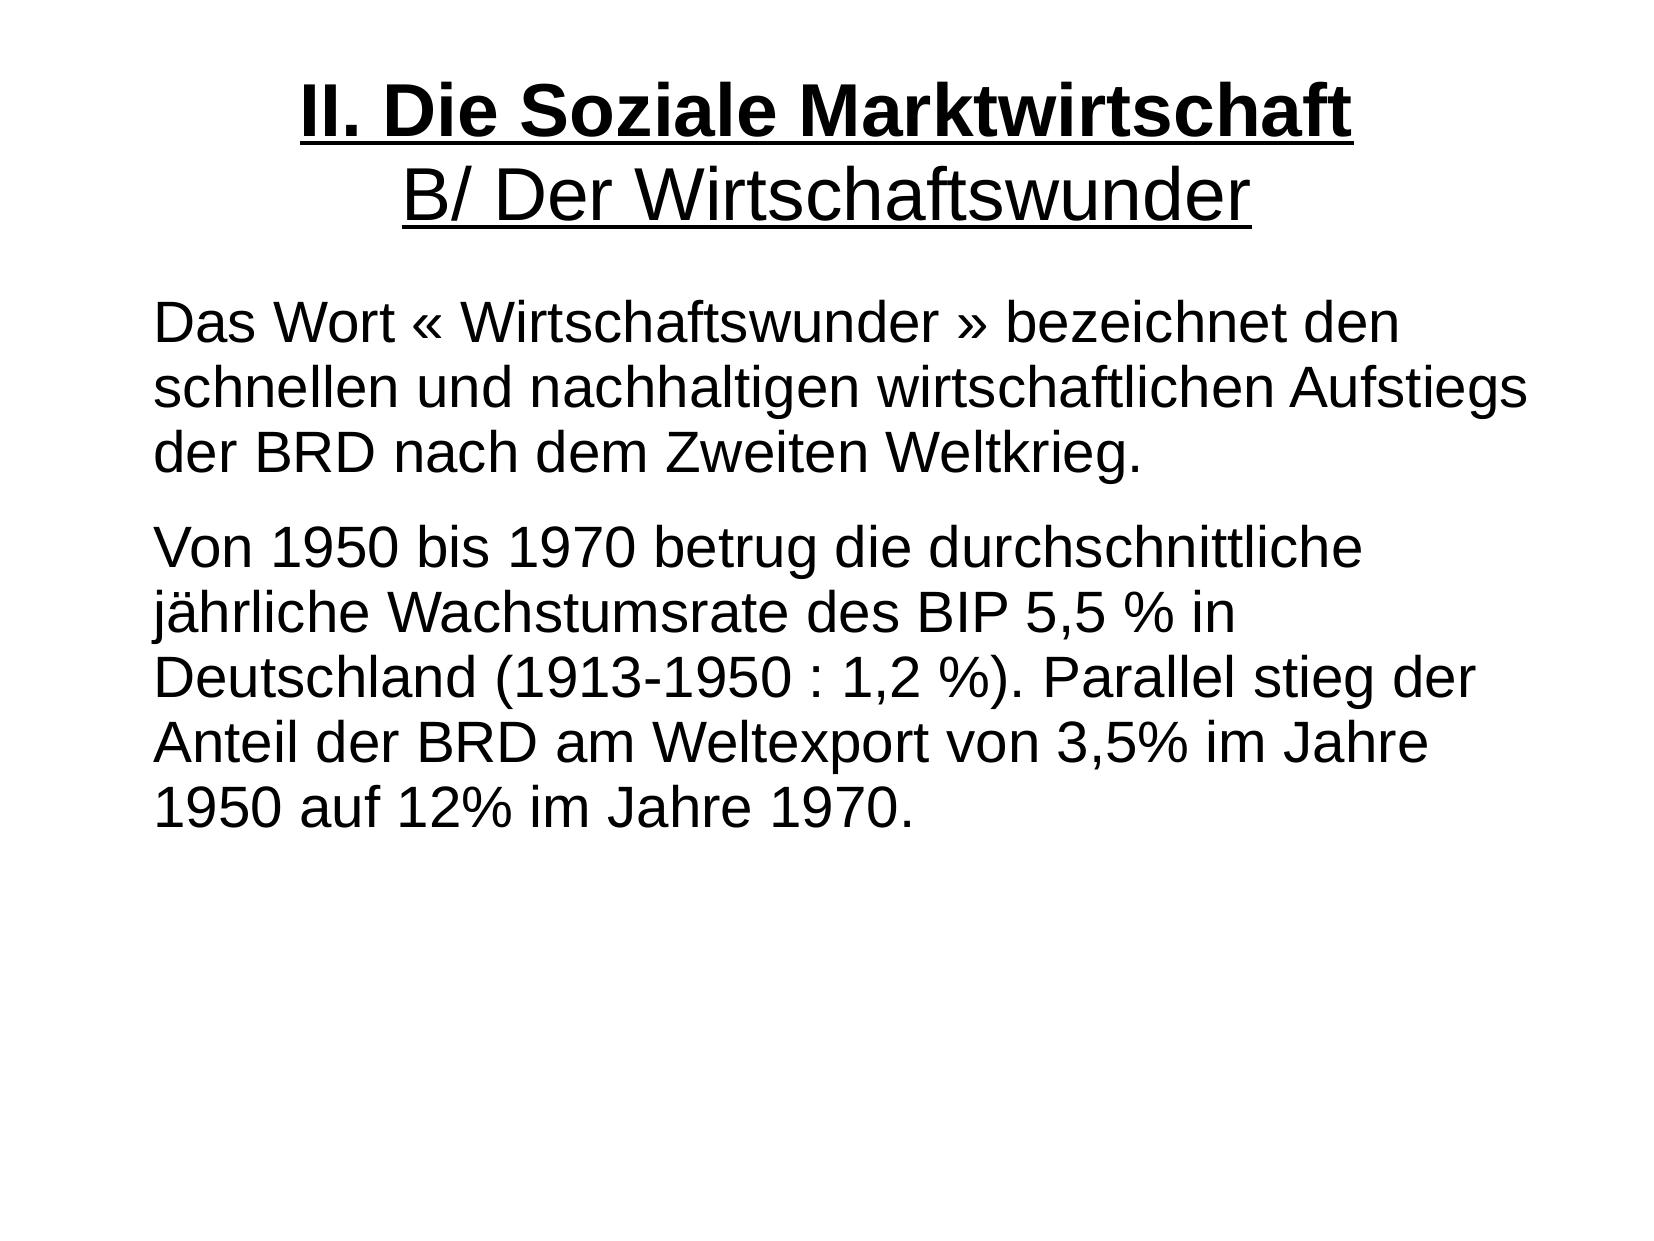

# II. Die Soziale Marktwirtschaft B/ Der Wirtschaftswunder
Das Wort « Wirtschaftswunder » bezeichnet den schnellen und nachhaltigen wirtschaftlichen Aufstiegs der BRD nach dem Zweiten Weltkrieg.
Von 1950 bis 1970 betrug die durchschnittliche jährliche Wachstumsrate des BIP 5,5 % in Deutschland (1913-1950 : 1,2 %). Parallel stieg der Anteil der BRD am Weltexport von 3,5% im Jahre 1950 auf 12% im Jahre 1970.